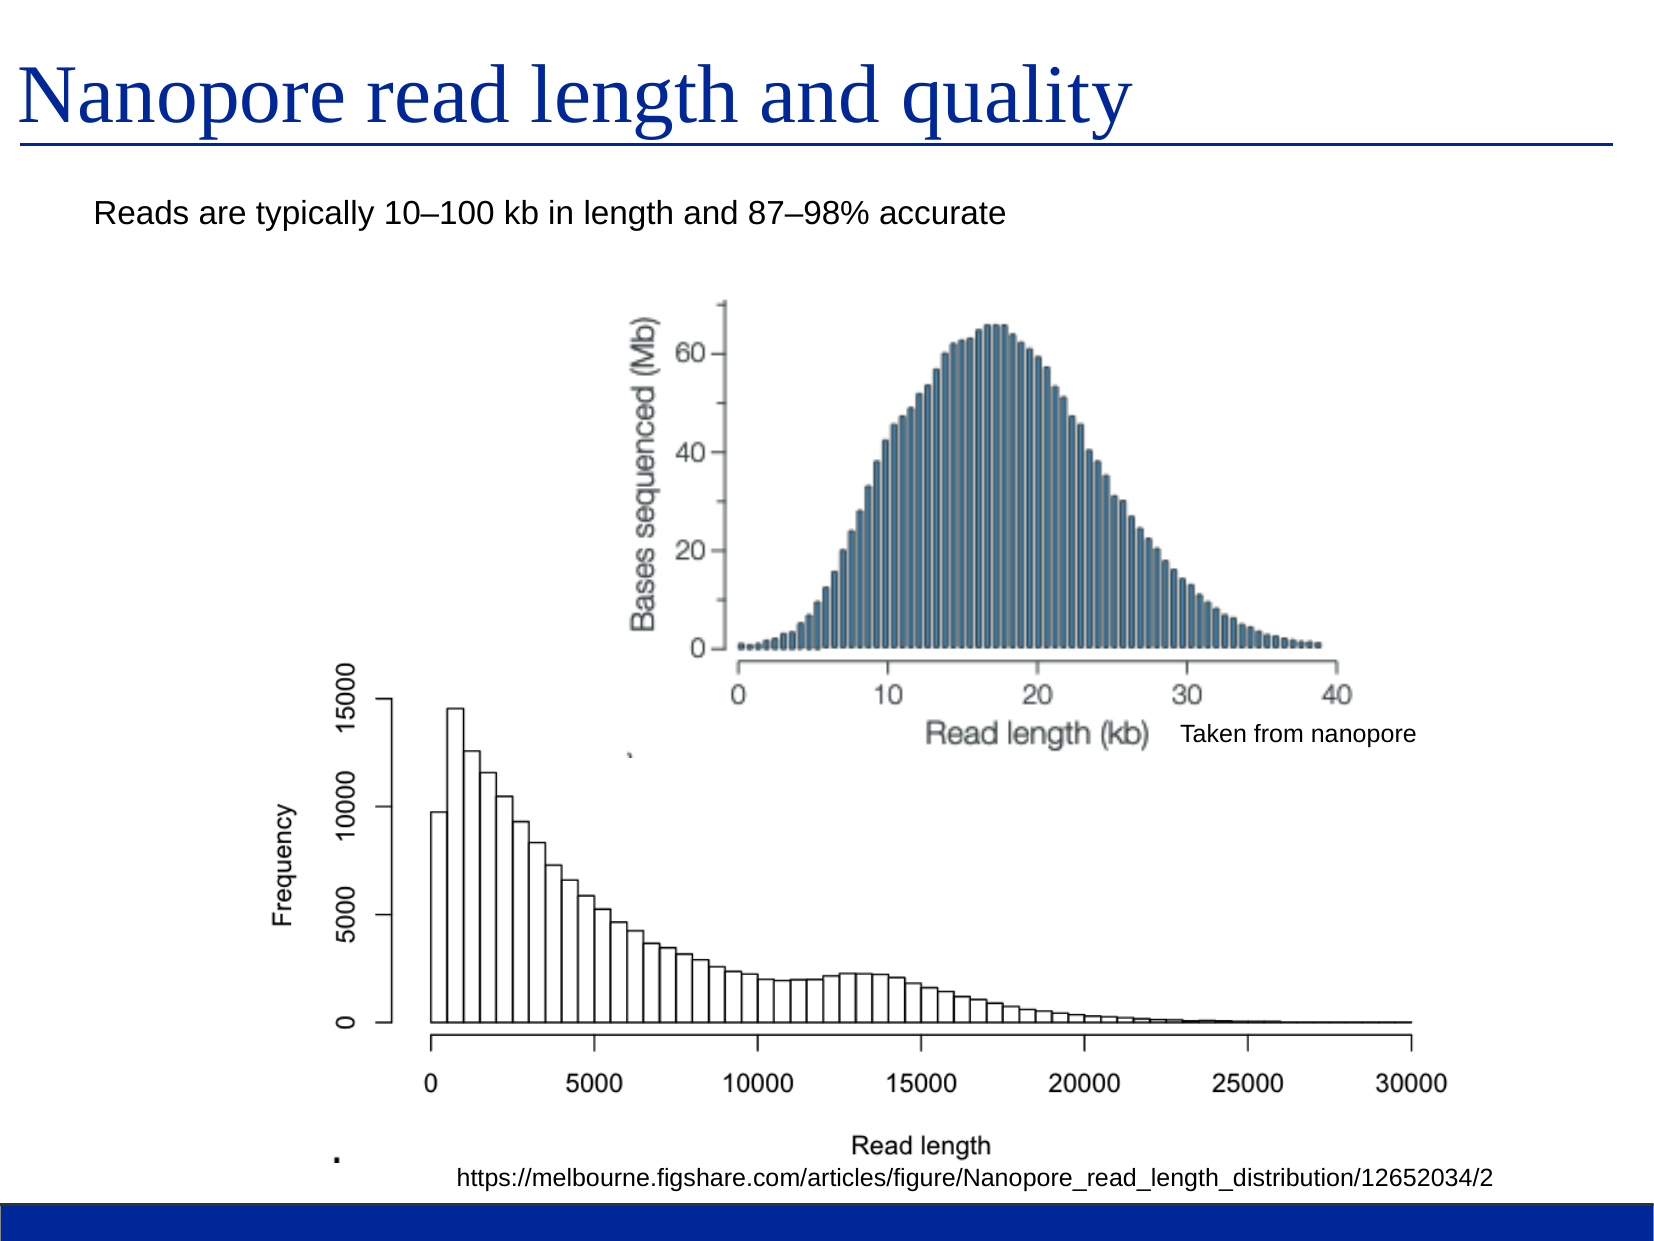

# Nanopore read length and quality
Reads are typically 10–100 kb in length and 87–98% accurate
Taken from nanopore
https://melbourne.figshare.com/articles/figure/Nanopore_read_length_distribution/12652034/2